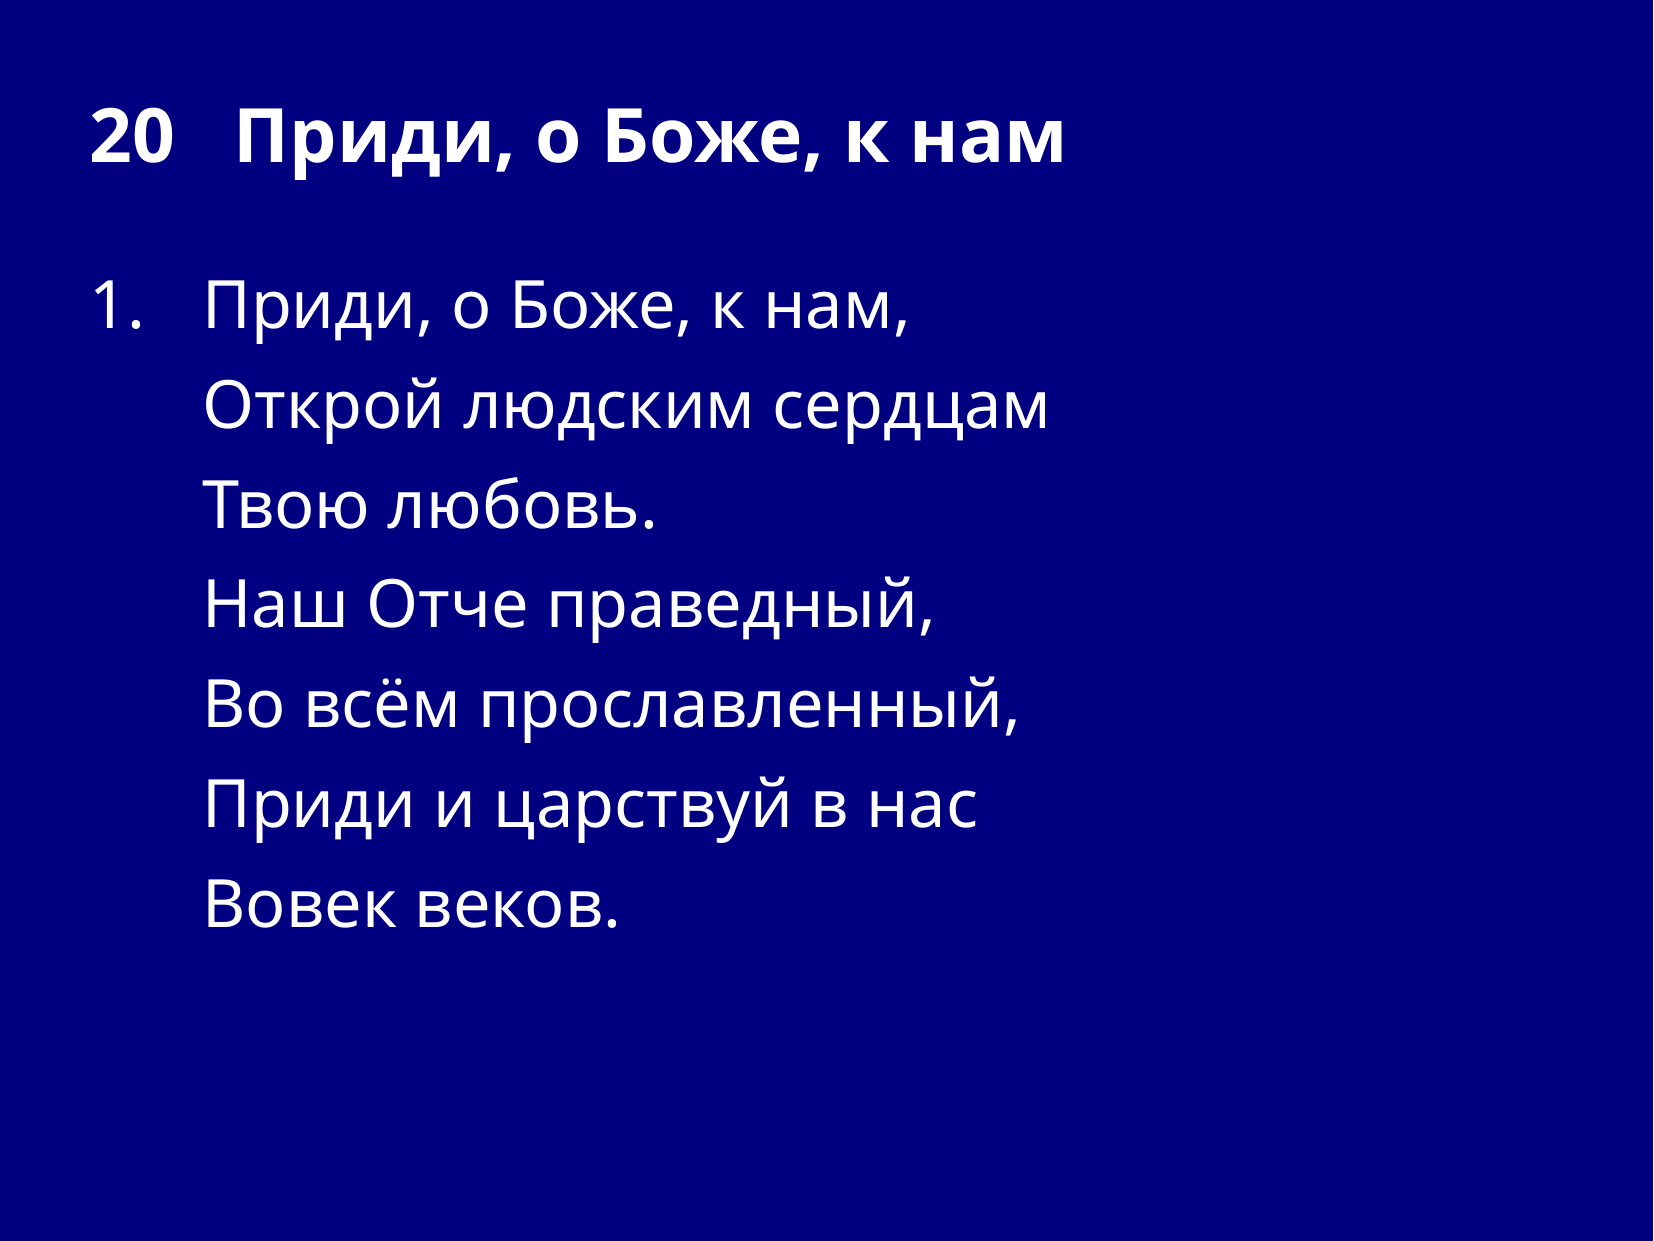

20 Приди, о Боже, к нам
1.	Приди, о Боже, к нам,
	Открой людским сердцам
	Твою любовь.
	Наш Отче праведный,
	Во всём прославленный,
	Приди и царствуй в нас
	Вовек веков.